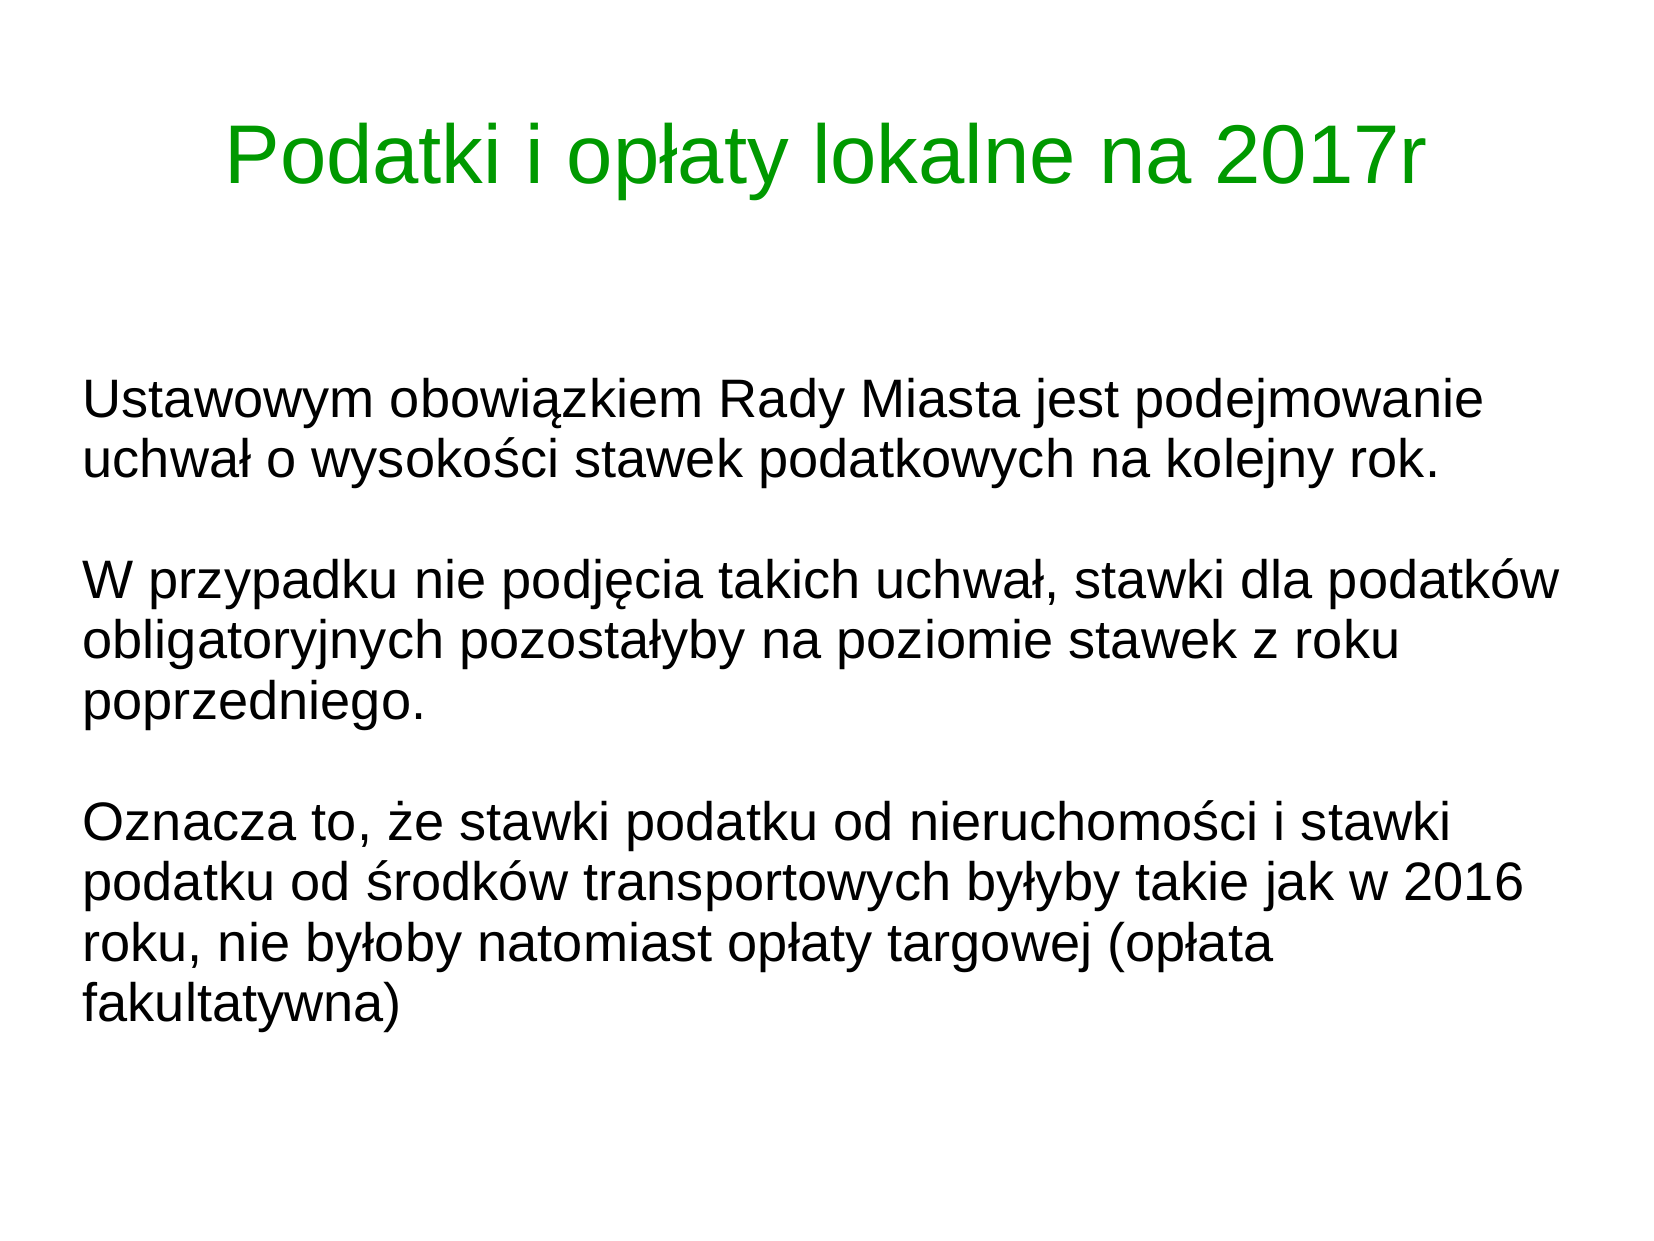

# Podatki i opłaty lokalne na 2017r
Ustawowym obowiązkiem Rady Miasta jest podejmowanie uchwał o wysokości stawek podatkowych na kolejny rok.
W przypadku nie podjęcia takich uchwał, stawki dla podatków obligatoryjnych pozostałyby na poziomie stawek z roku poprzedniego.
Oznacza to, że stawki podatku od nieruchomości i stawki podatku od środków transportowych byłyby takie jak w 2016 roku, nie byłoby natomiast opłaty targowej (opłata fakultatywna)